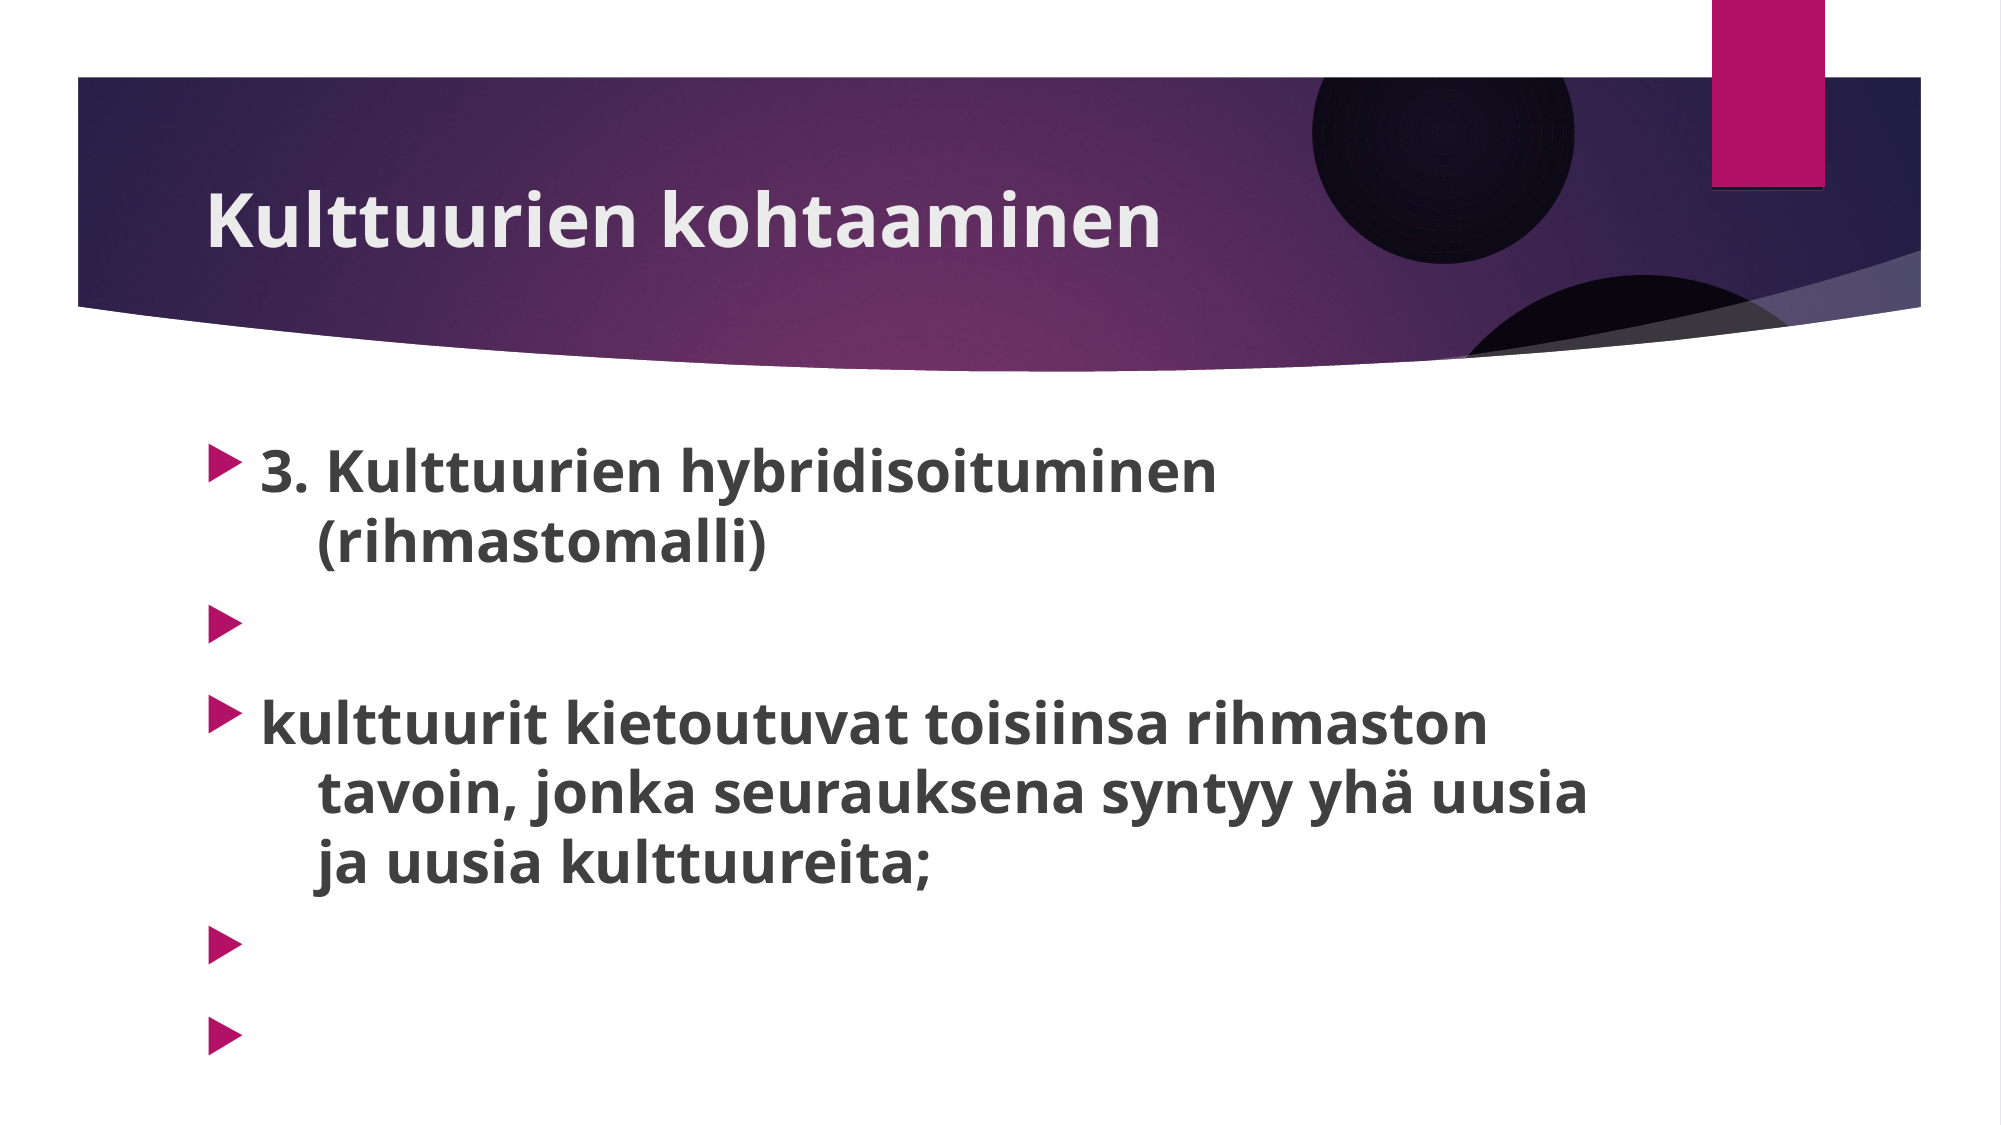

# Kulttuurien kohtaaminen
3. Kulttuurien hybridisoituminen (rihmastomalli)
kulttuurit kietoutuvat toisiinsa rihmaston tavoin, jonka seurauksena syntyy yhä uusia ja uusia kulttuureita;